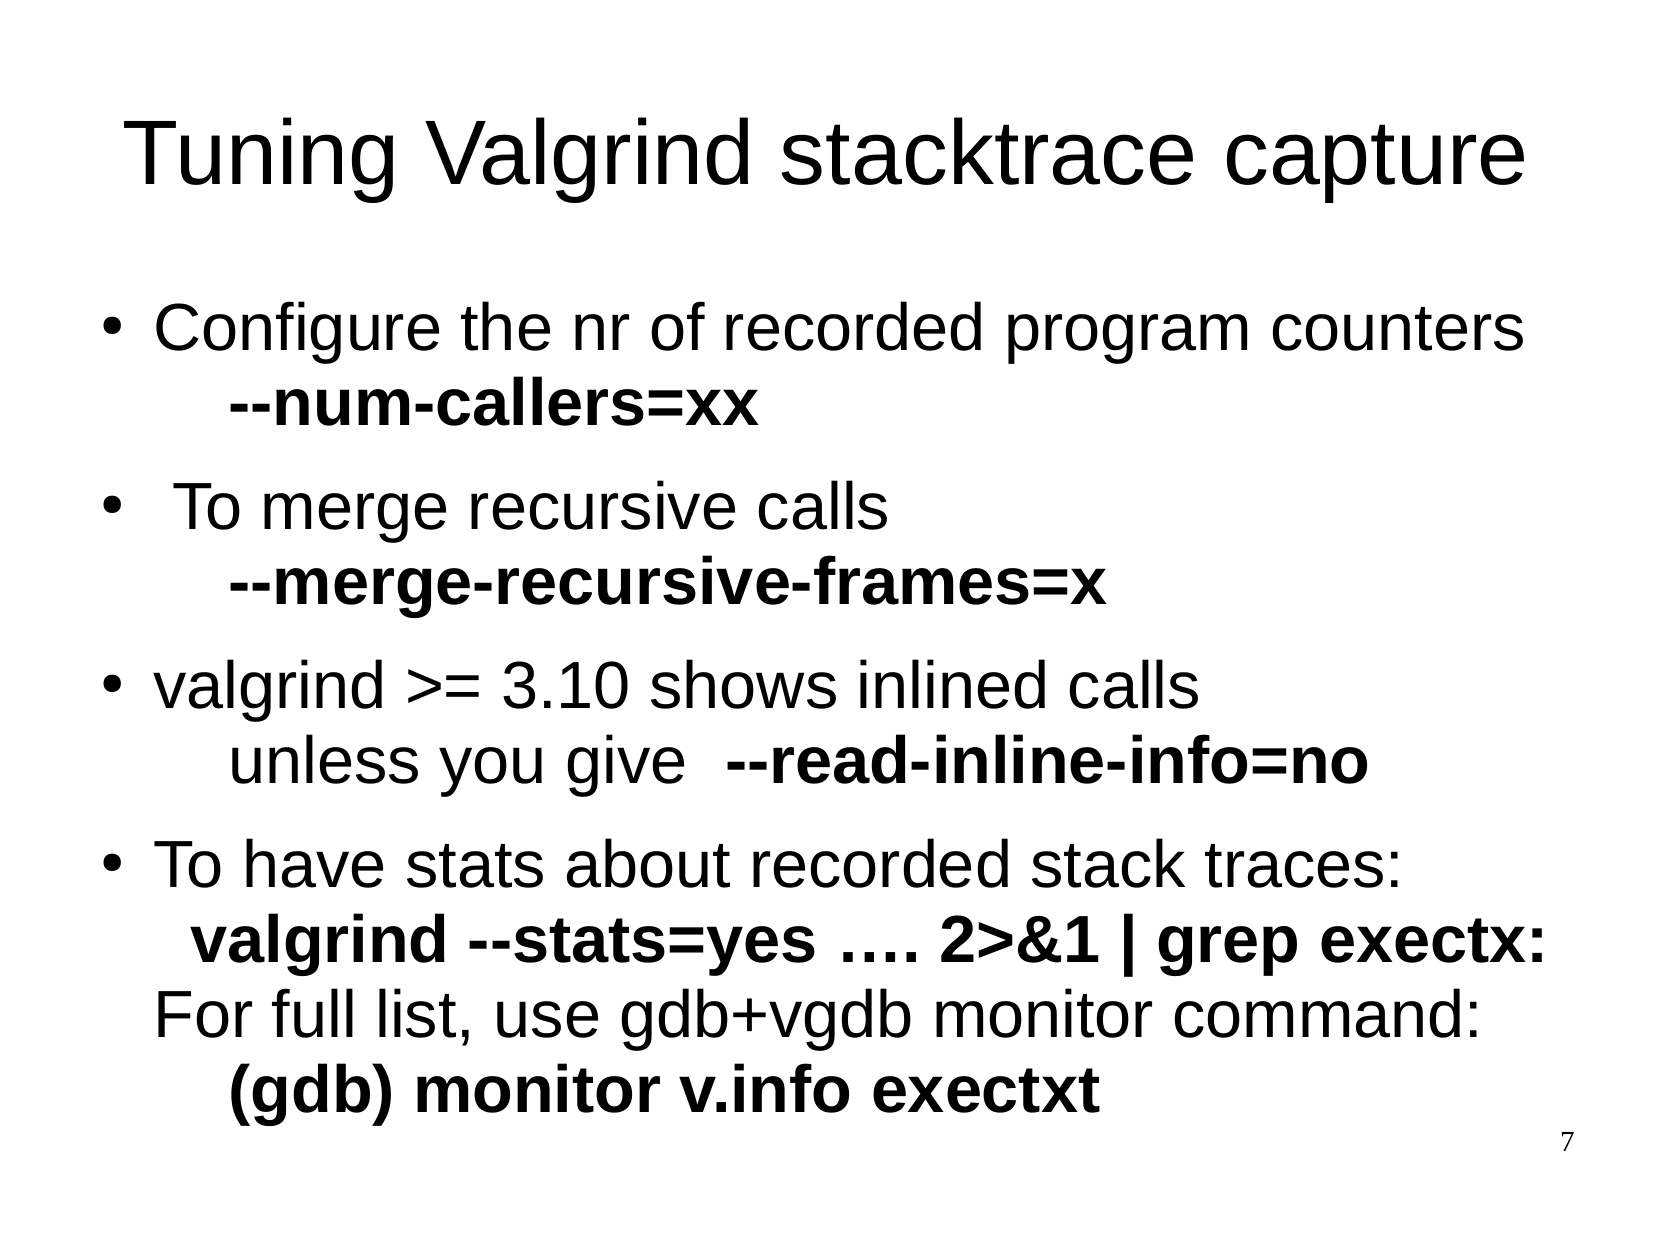

# Tuning Valgrind stacktrace capture
Configure the nr of recorded program counters
	--num-callers=xx
 To merge recursive calls
	--merge-recursive-frames=x
valgrind >= 3.10 shows inlined calls
	unless you give --read-inline-info=no
To have stats about recorded stack traces:
 valgrind --stats=yes …. 2>&1 | grep exectx:
For full list, use gdb+vgdb monitor command:
	(gdb) monitor v.info exectxt
7